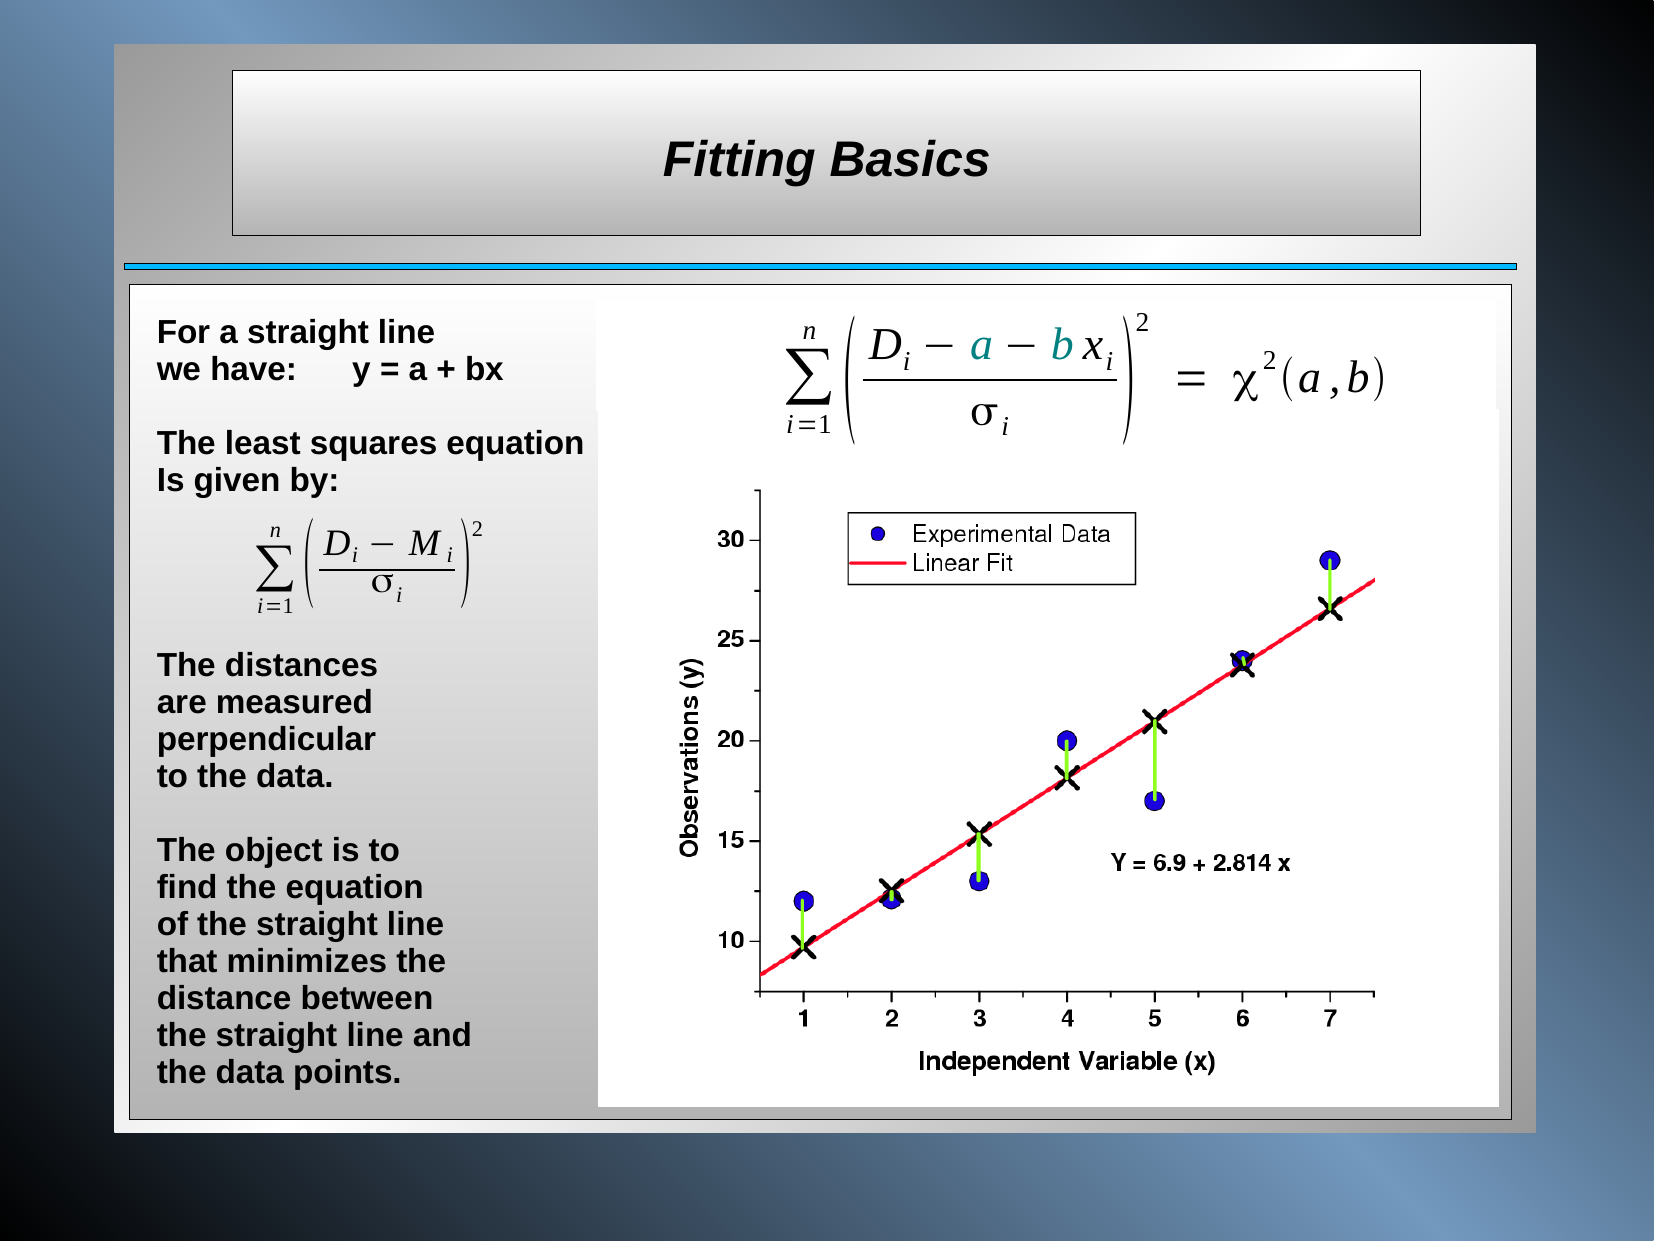

Fitting Basics
For a straight line
we have: y = a + bx
The least squares equation
Is given by:
The distances
are measured
perpendicular
to the data.
The object is to
find the equation
of the straight line
that minimizes the
distance between
the straight line and
the data points.